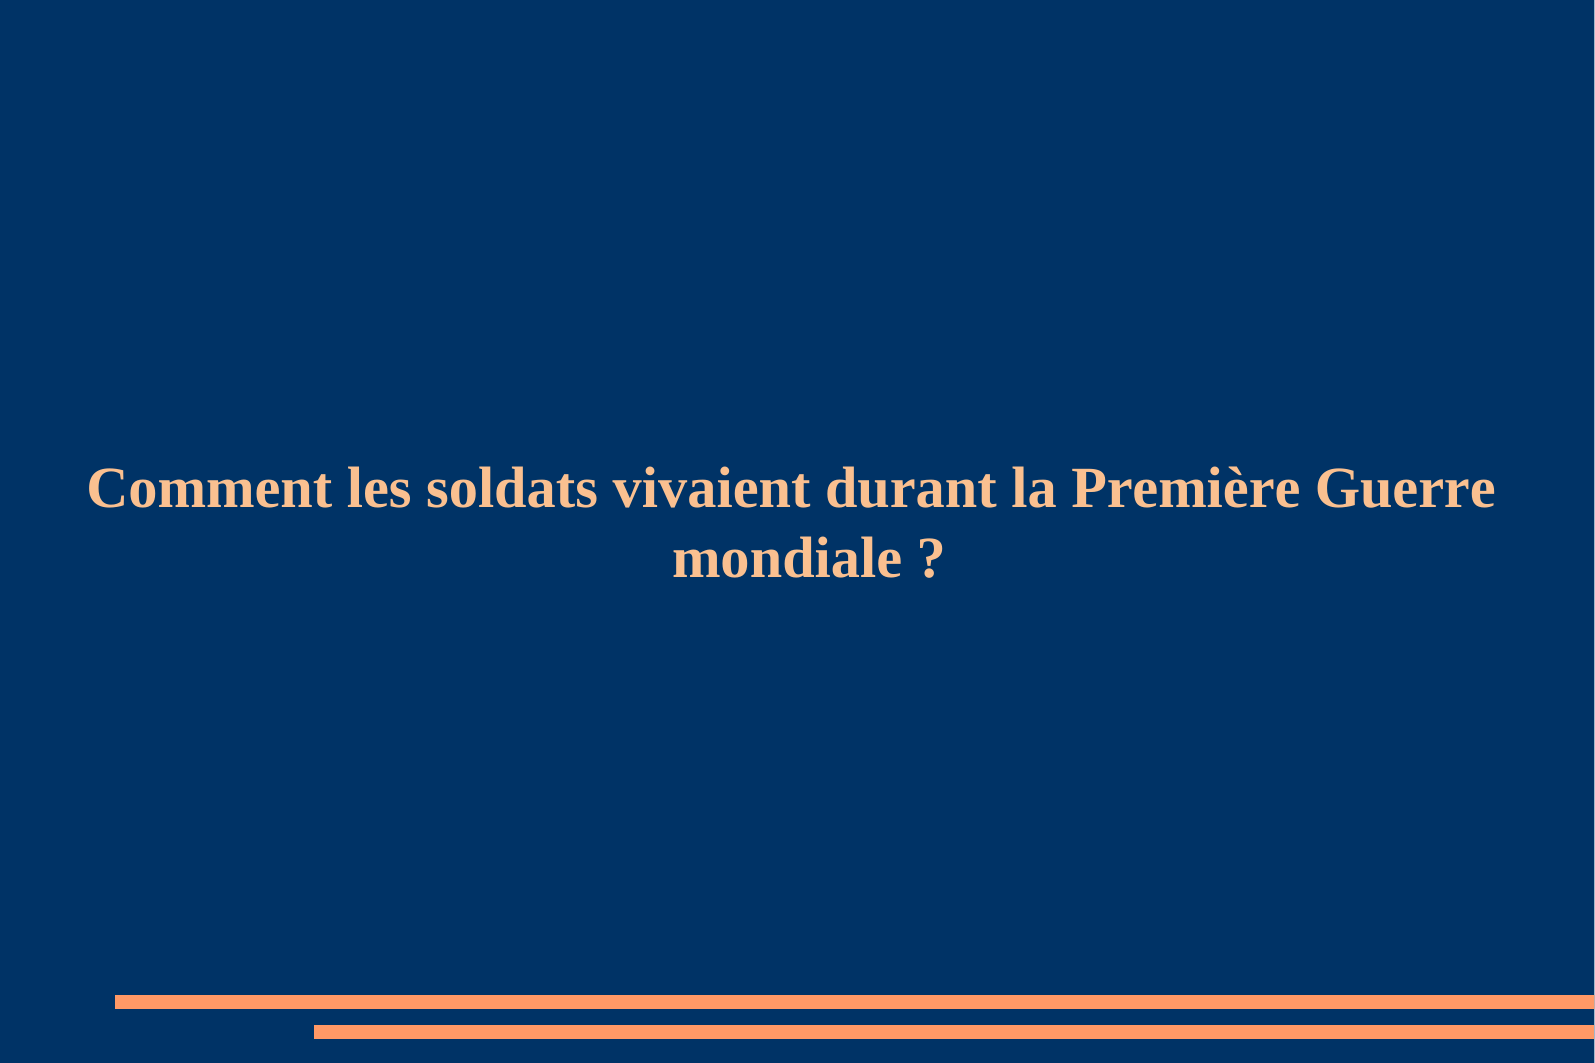

Comment les soldats vivaient durant la Première Guerre mondiale ?